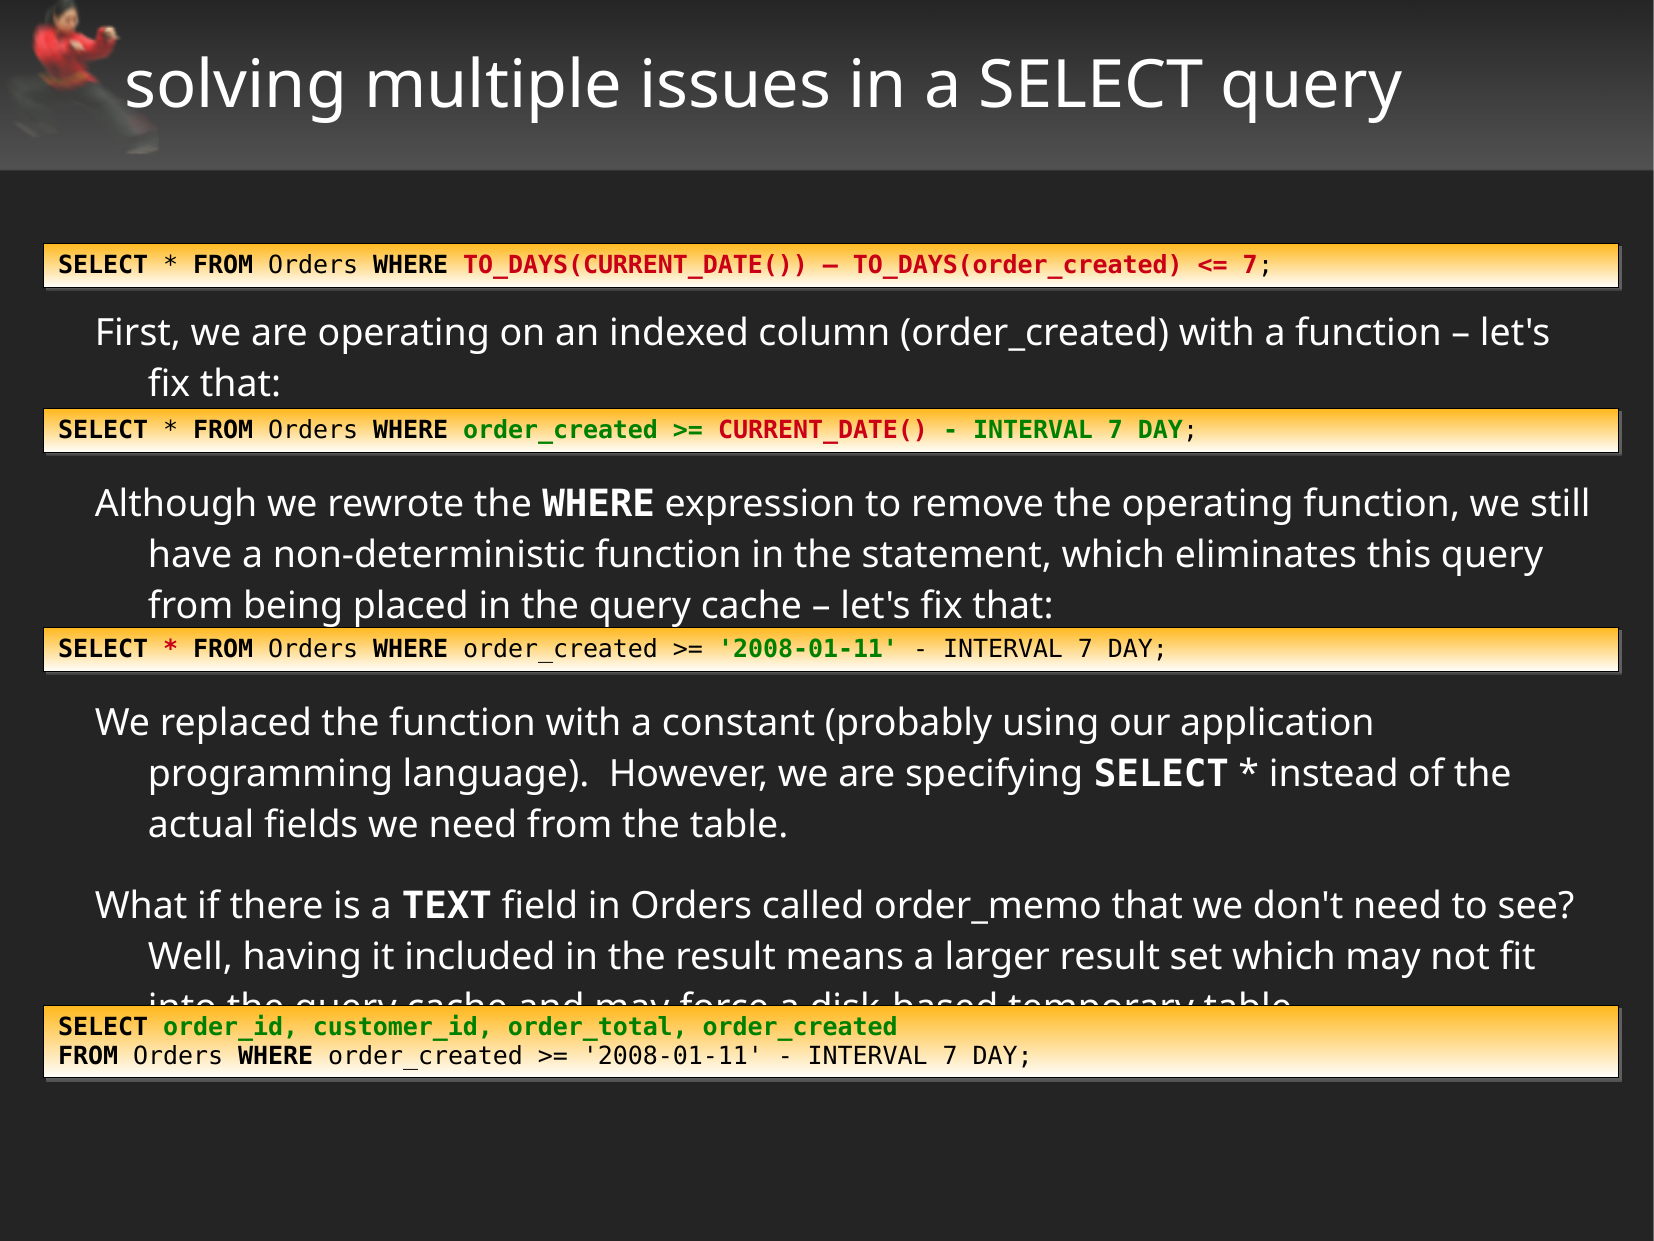

# solving multiple issues in a SELECT query
SELECT * FROM Orders WHERE TO_DAYS(CURRENT_DATE()) – TO_DAYS(order_created) <= 7;
First, we are operating on an indexed column (order_created) with a function – let's fix that:
SELECT * FROM Orders WHERE order_created >= CURRENT_DATE() - INTERVAL 7 DAY;
Although we rewrote the WHERE expression to remove the operating function, we still have a non-deterministic function in the statement, which eliminates this query from being placed in the query cache – let's fix that:
SELECT * FROM Orders WHERE order_created >= '2008-01-11' - INTERVAL 7 DAY;
We replaced the function with a constant (probably using our application programming language). However, we are specifying SELECT * instead of the actual fields we need from the table.
What if there is a TEXT field in Orders called order_memo that we don't need to see? Well, having it included in the result means a larger result set which may not fit into the query cache and may force a disk-based temporary table
SELECT order_id, customer_id, order_total, order_created
FROM Orders WHERE order_created >= '2008-01-11' - INTERVAL 7 DAY;